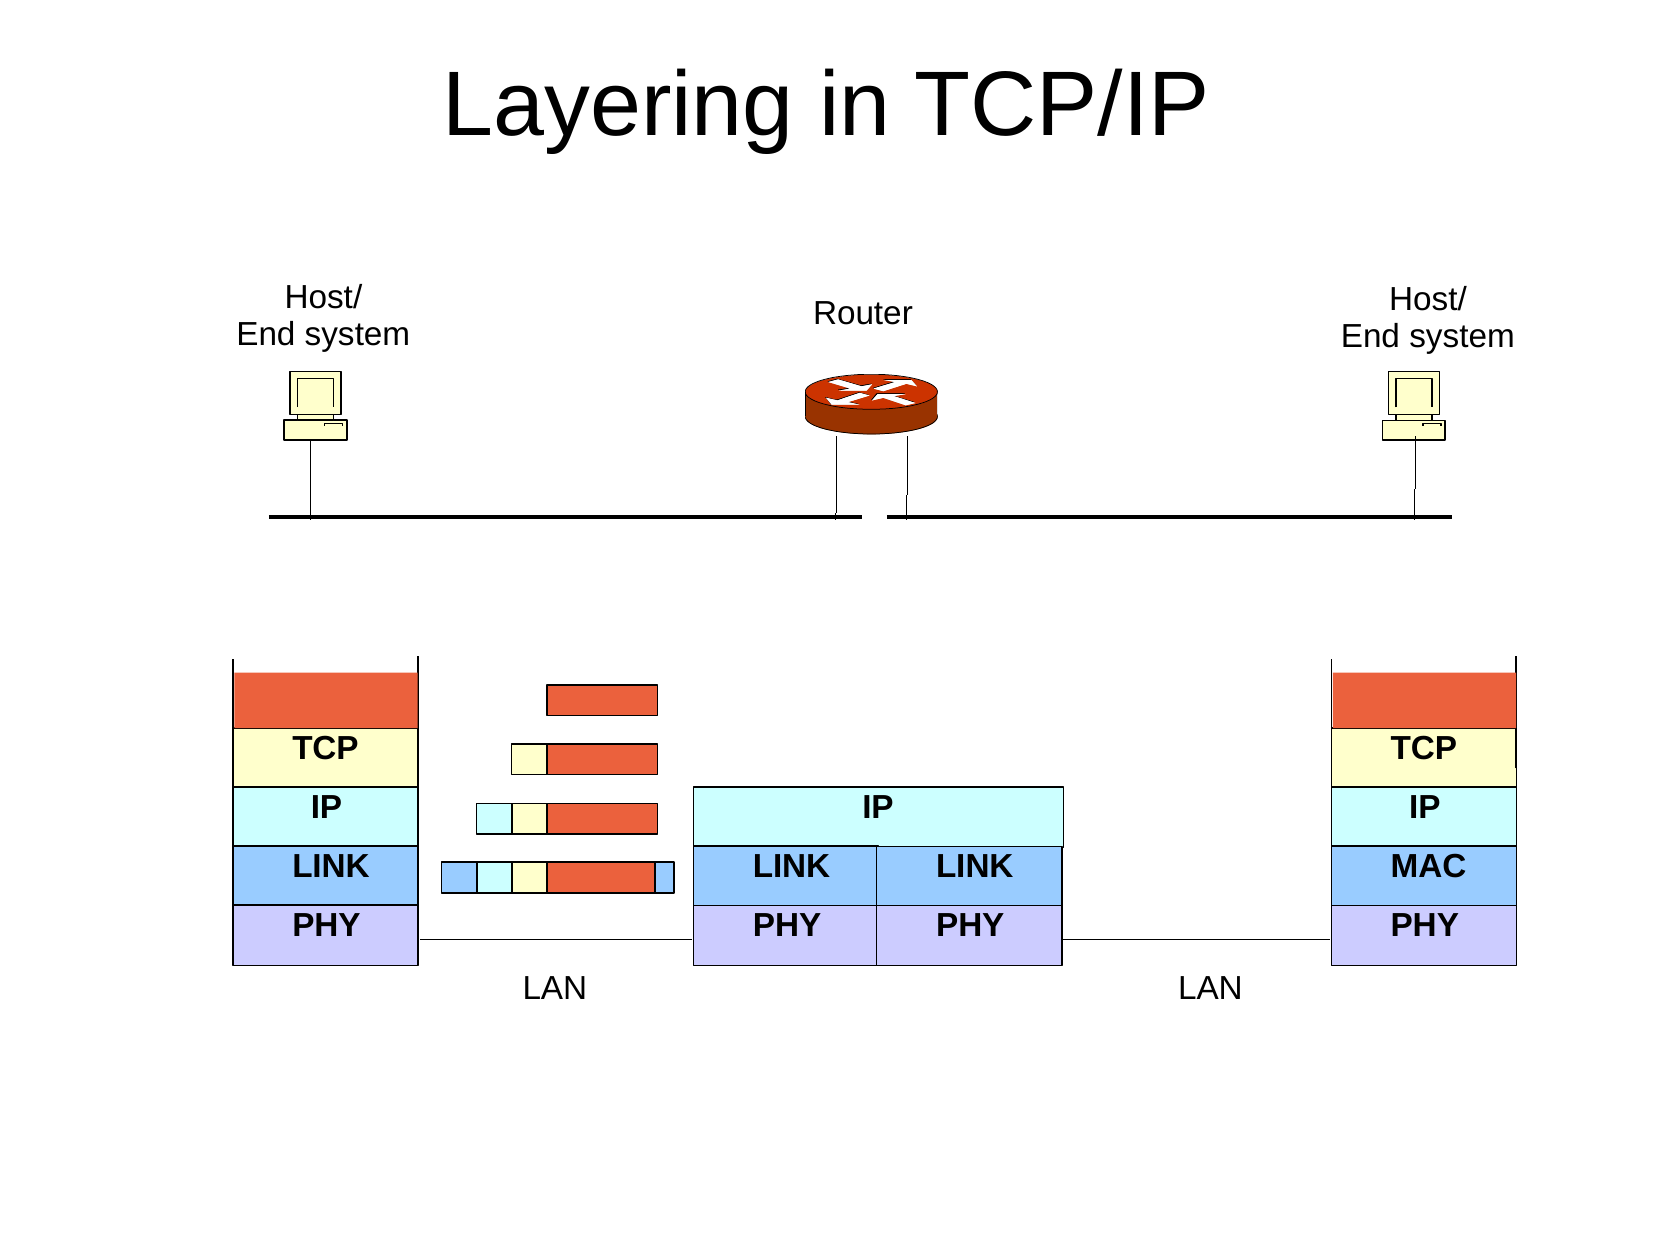

# Layering in TCP/IP
Host/
End system
Host/
End system
Router
TCP
TCP
 IP
 IP
 IP
LINK
LINK
MAC
LINK
PHY
PHY
PHY
PHY
LAN
LAN